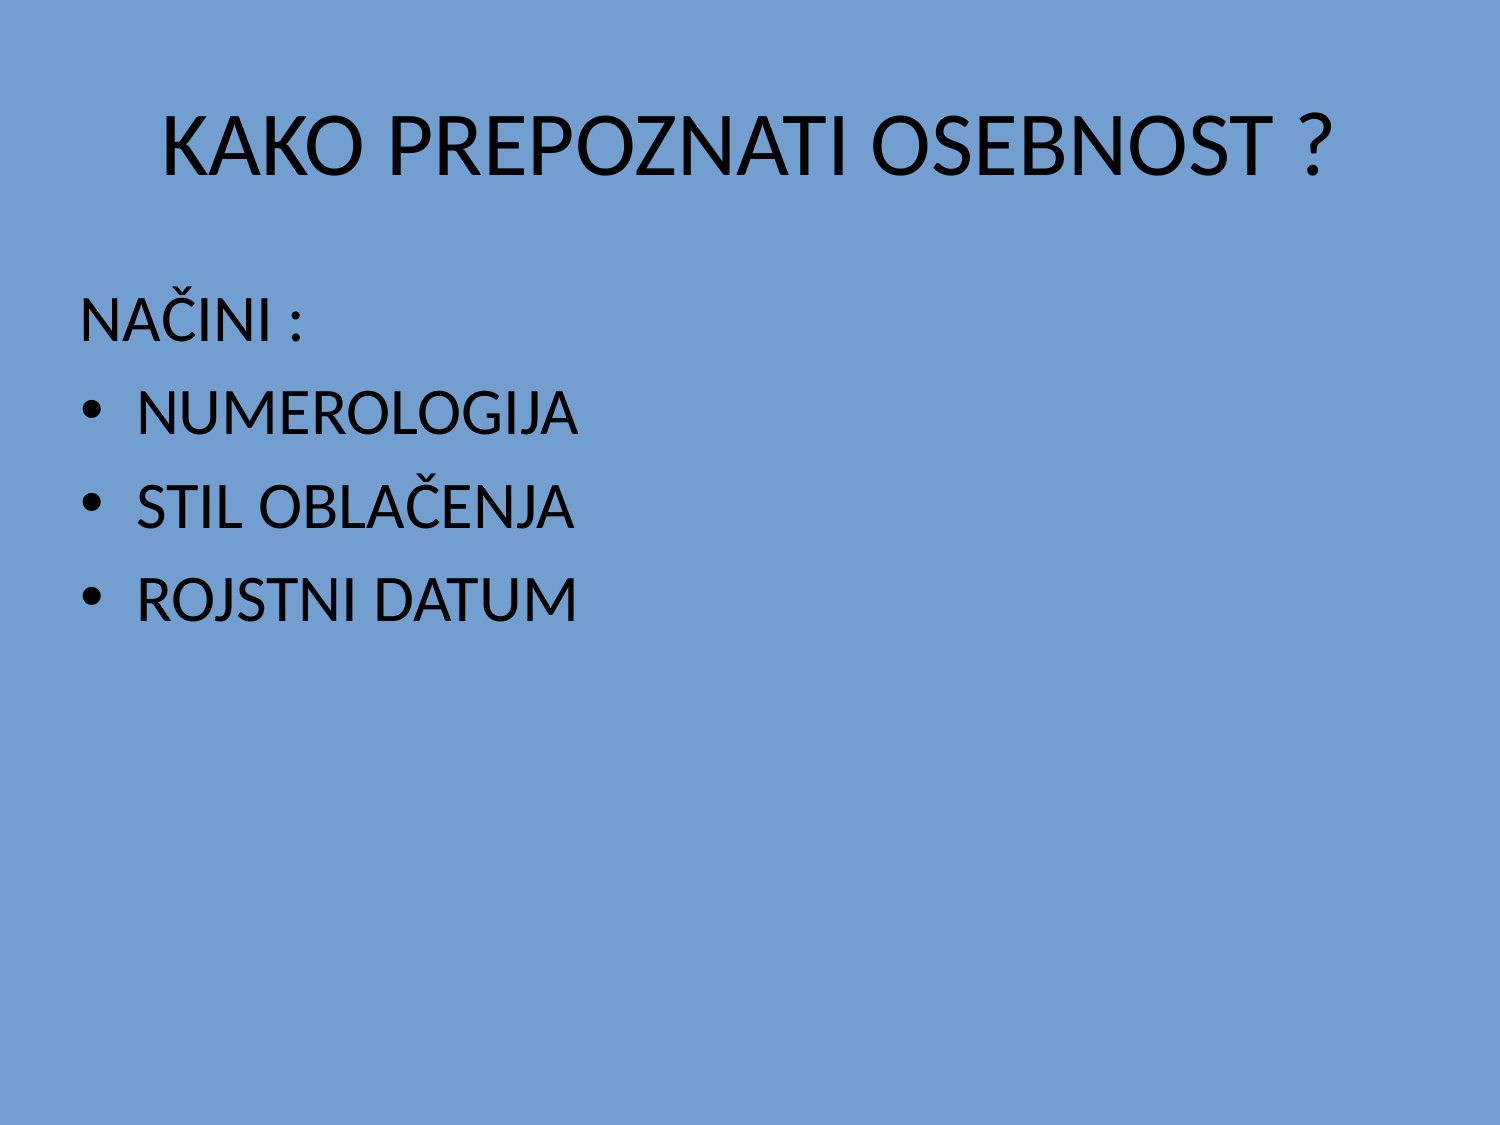

# KAKO PREPOZNATI OSEBNOST ?
NAČINI :
NUMEROLOGIJA
STIL OBLAČENJA
ROJSTNI DATUM